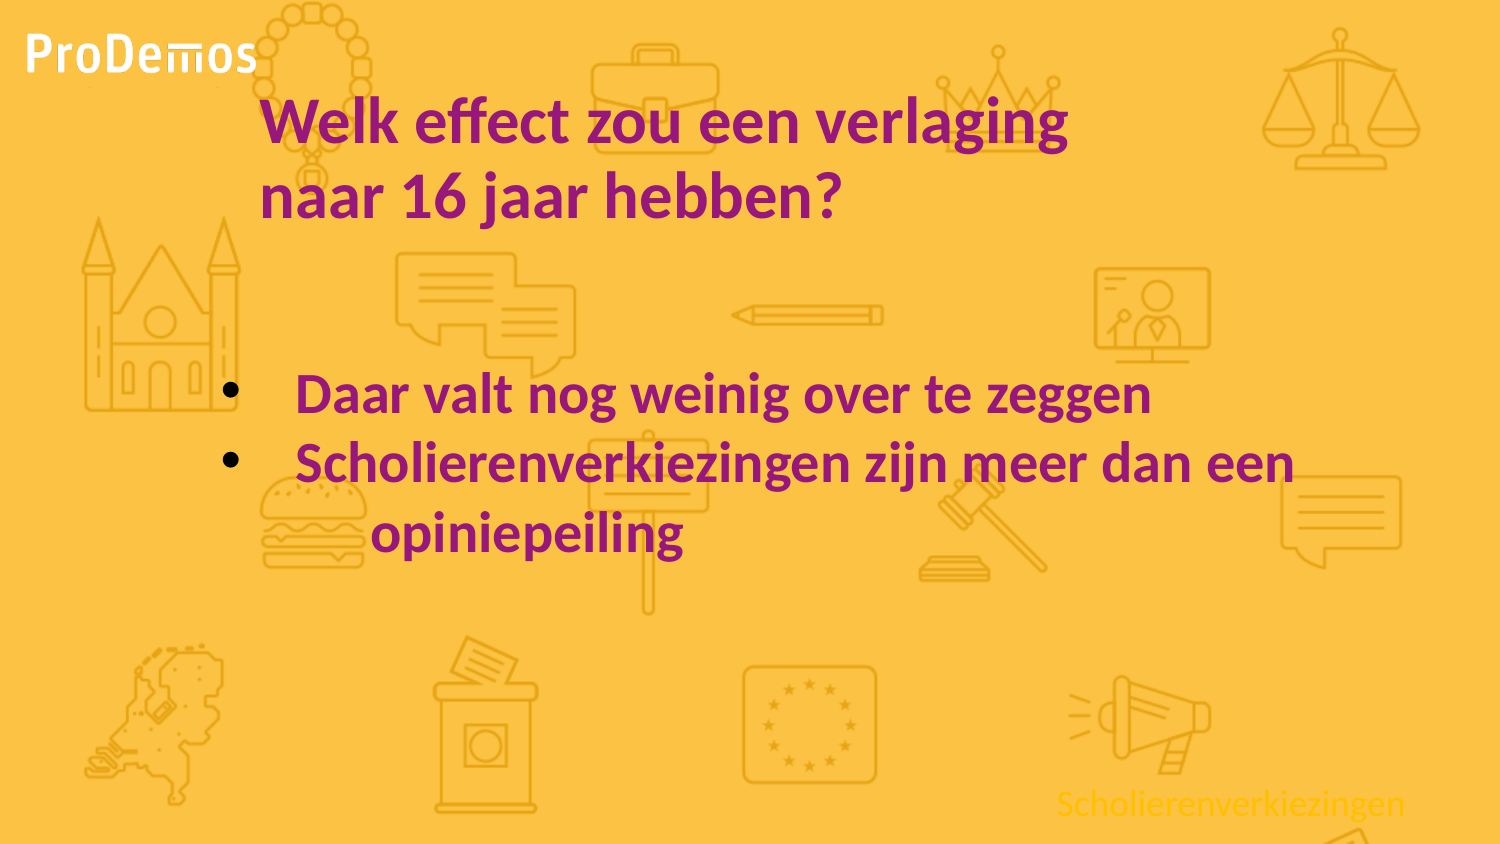

Welk effect zou een verlaging
naar 16 jaar hebben?
Daar valt nog weinig over te zeggen
Scholierenverkiezingen zijn meer dan een opiniepeiling
Scholierenverkiezingen